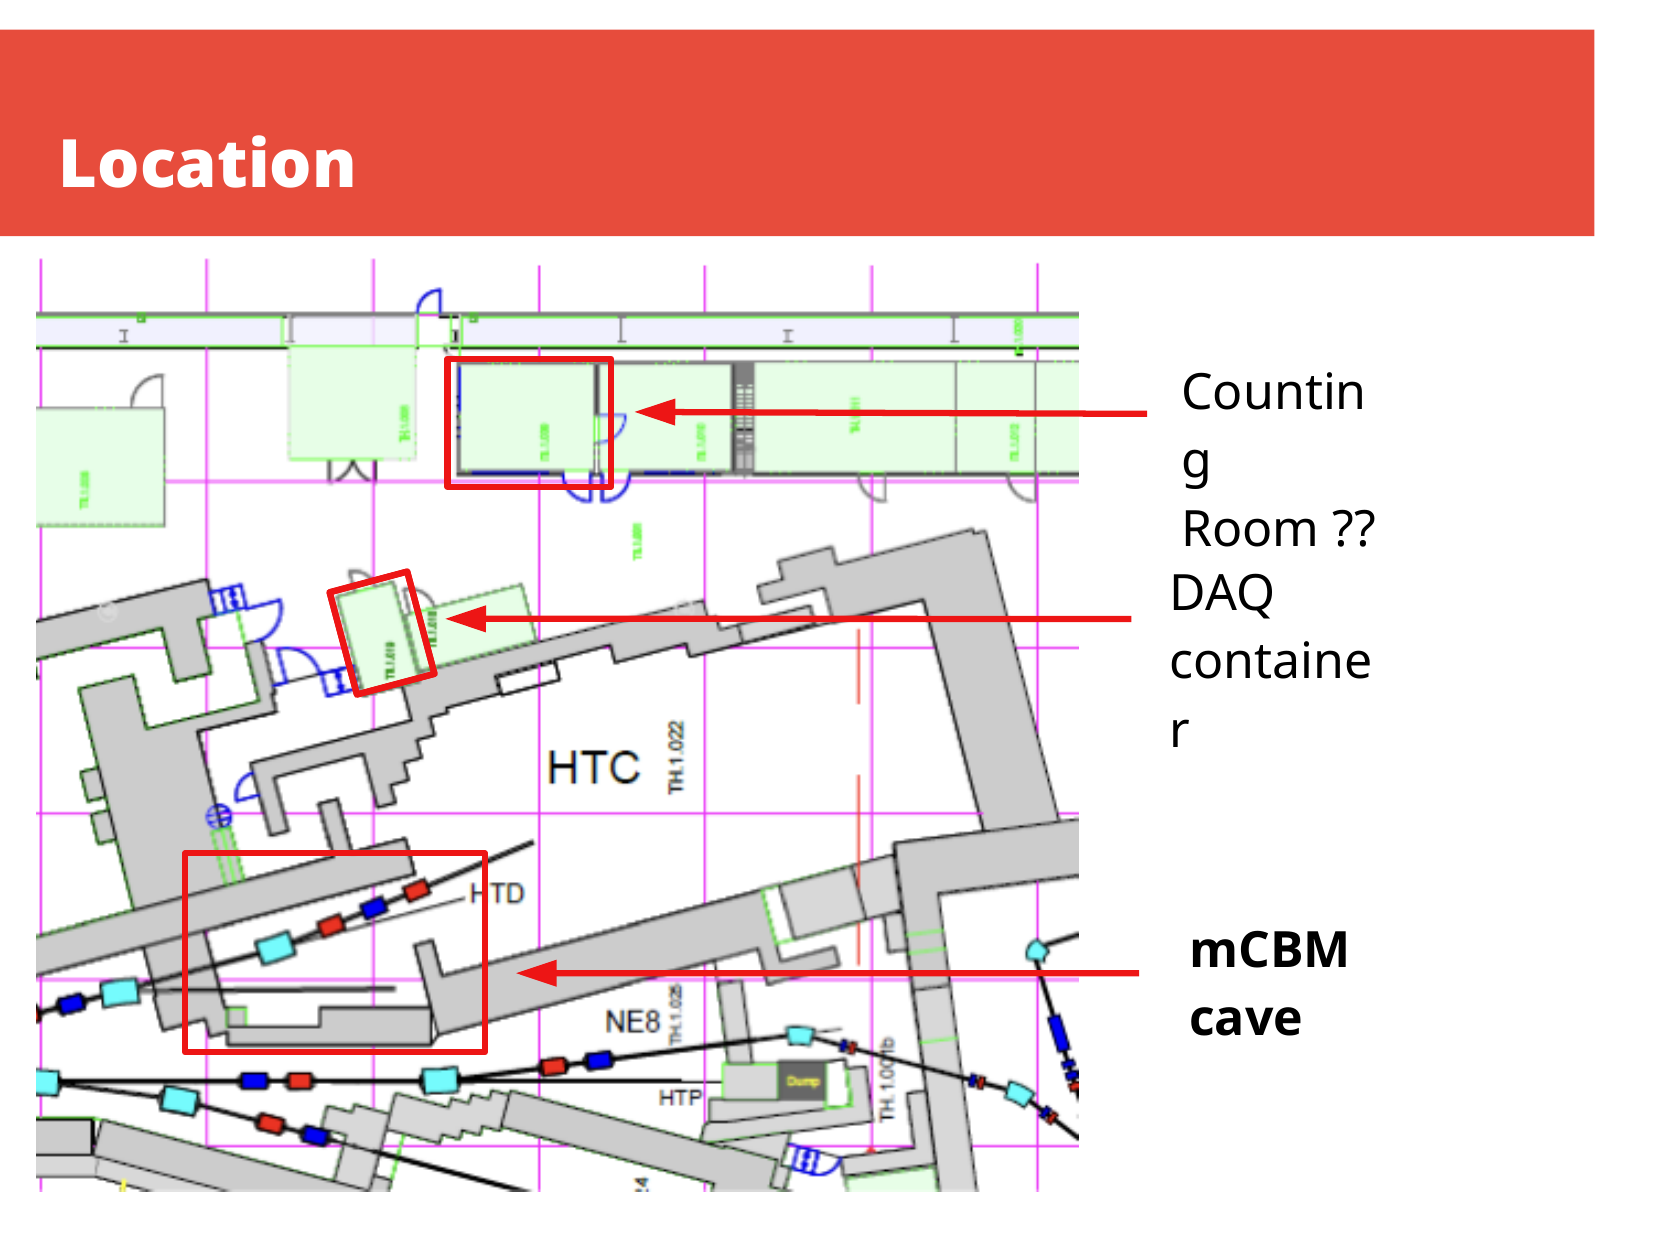

# Location
Counting
Room ??
DAQ
container
mCBM
cave